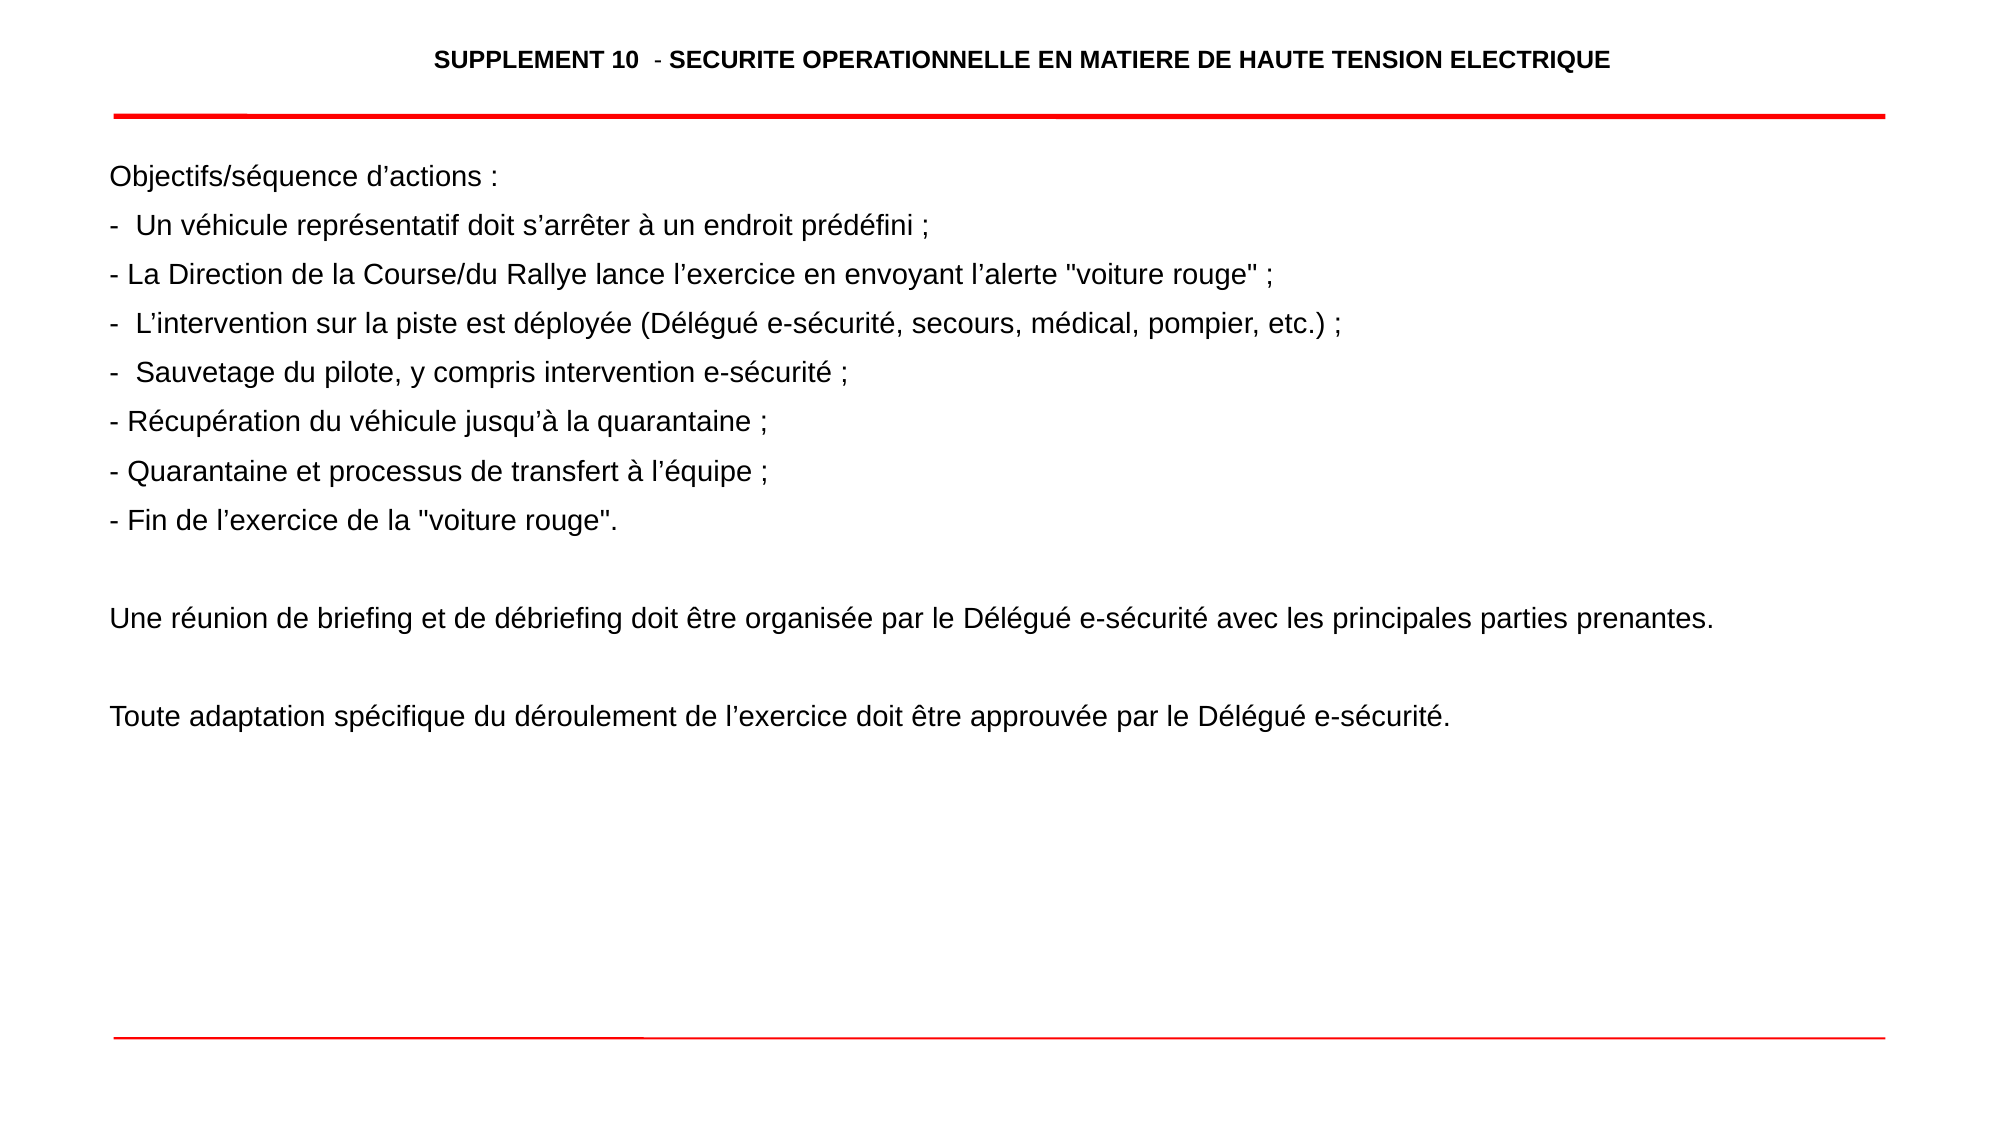

SUPPLEMENT 10 - SECURITE OPERATIONNELLE EN MATIERE DE HAUTE TENSION ELECTRIQUE
Objectifs/séquence d’actions :
- Un véhicule représentatif doit s’arrêter à un endroit prédéfini ;
- La Direction de la Course/du Rallye lance l’exercice en envoyant l’alerte "voiture rouge" ;
- L’intervention sur la piste est déployée (Délégué e-sécurité, secours, médical, pompier, etc.) ;
- Sauvetage du pilote, y compris intervention e-sécurité ;
- Récupération du véhicule jusqu’à la quarantaine ;
- Quarantaine et processus de transfert à l’équipe ;
- Fin de l’exercice de la "voiture rouge".
Une réunion de briefing et de débriefing doit être organisée par le Délégué e-sécurité avec les principales parties prenantes.
Toute adaptation spécifique du déroulement de l’exercice doit être approuvée par le Délégué e-sécurité.